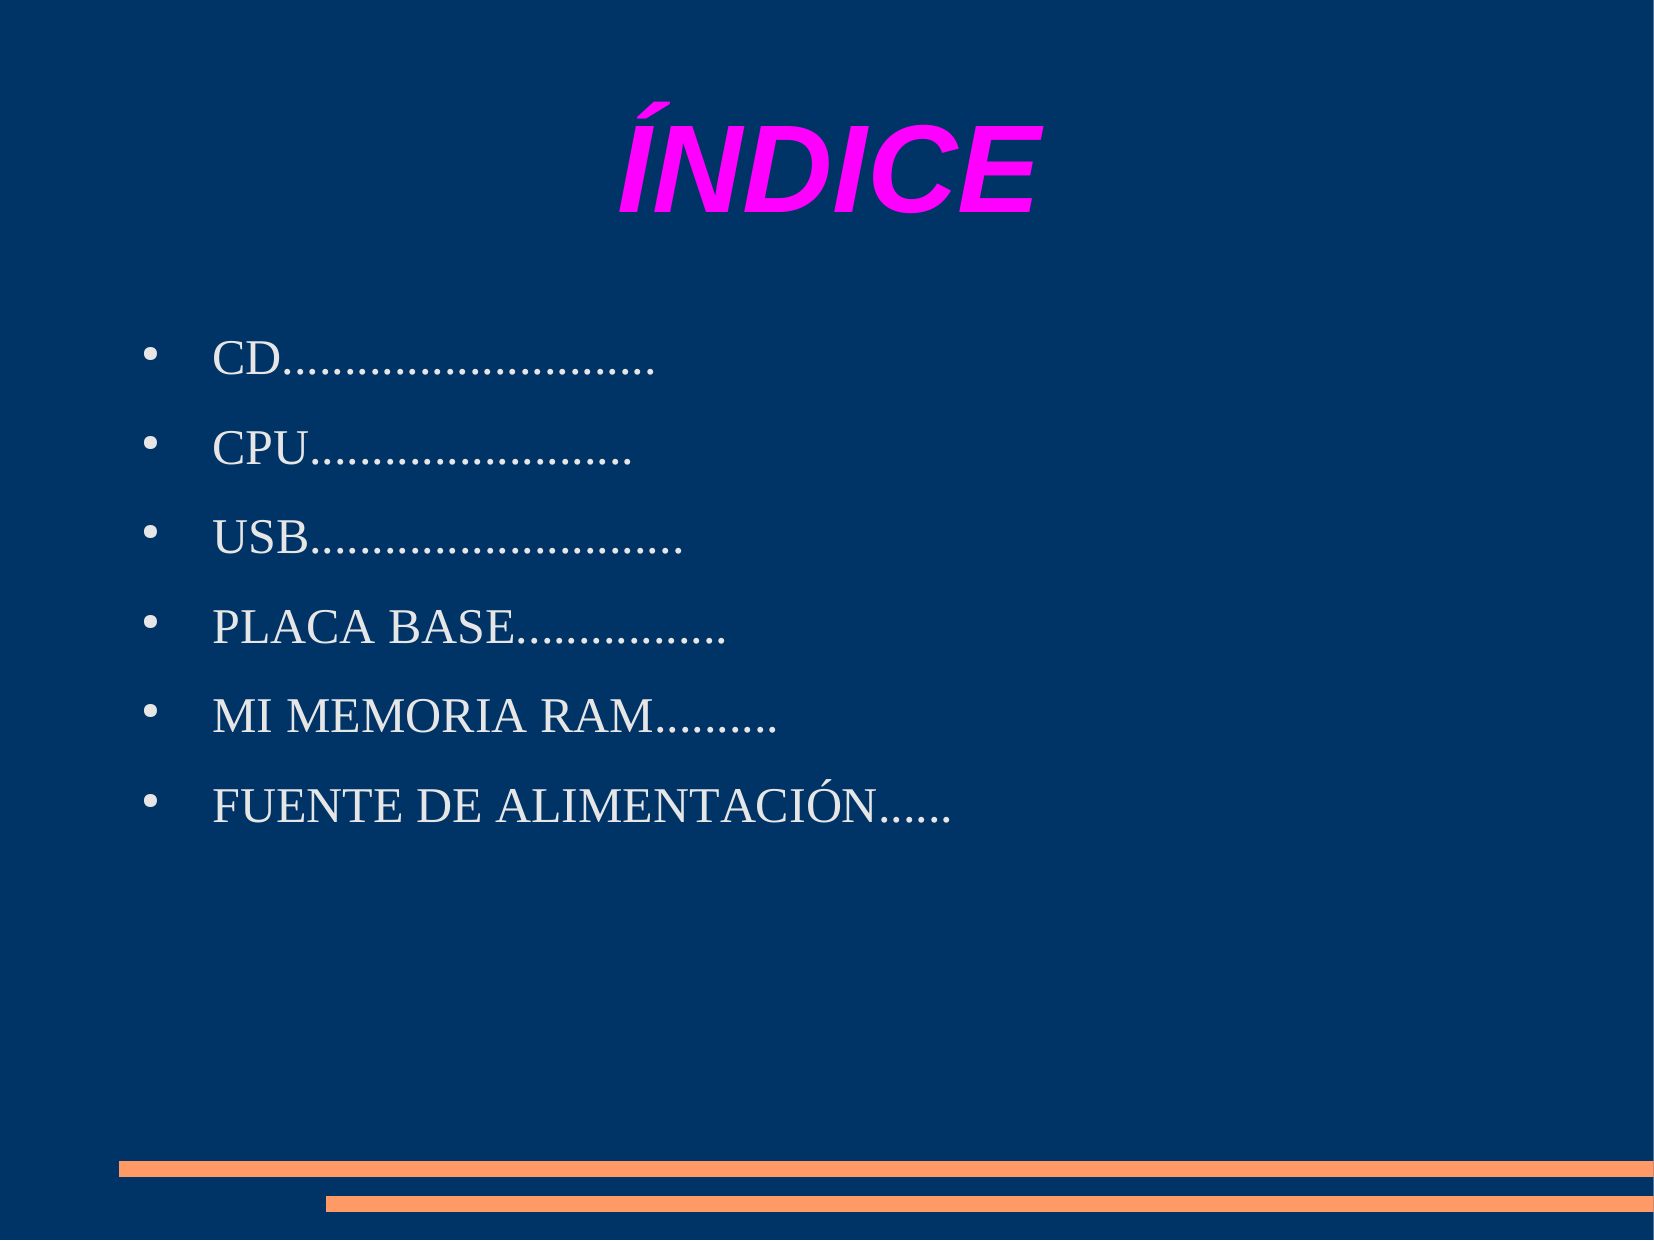

# ÍNDICE
CD..............................
CPU..........................
USB..............................
PLACA BASE.................
MI MEMORIA RAM..........
FUENTE DE ALIMENTACIÓN......